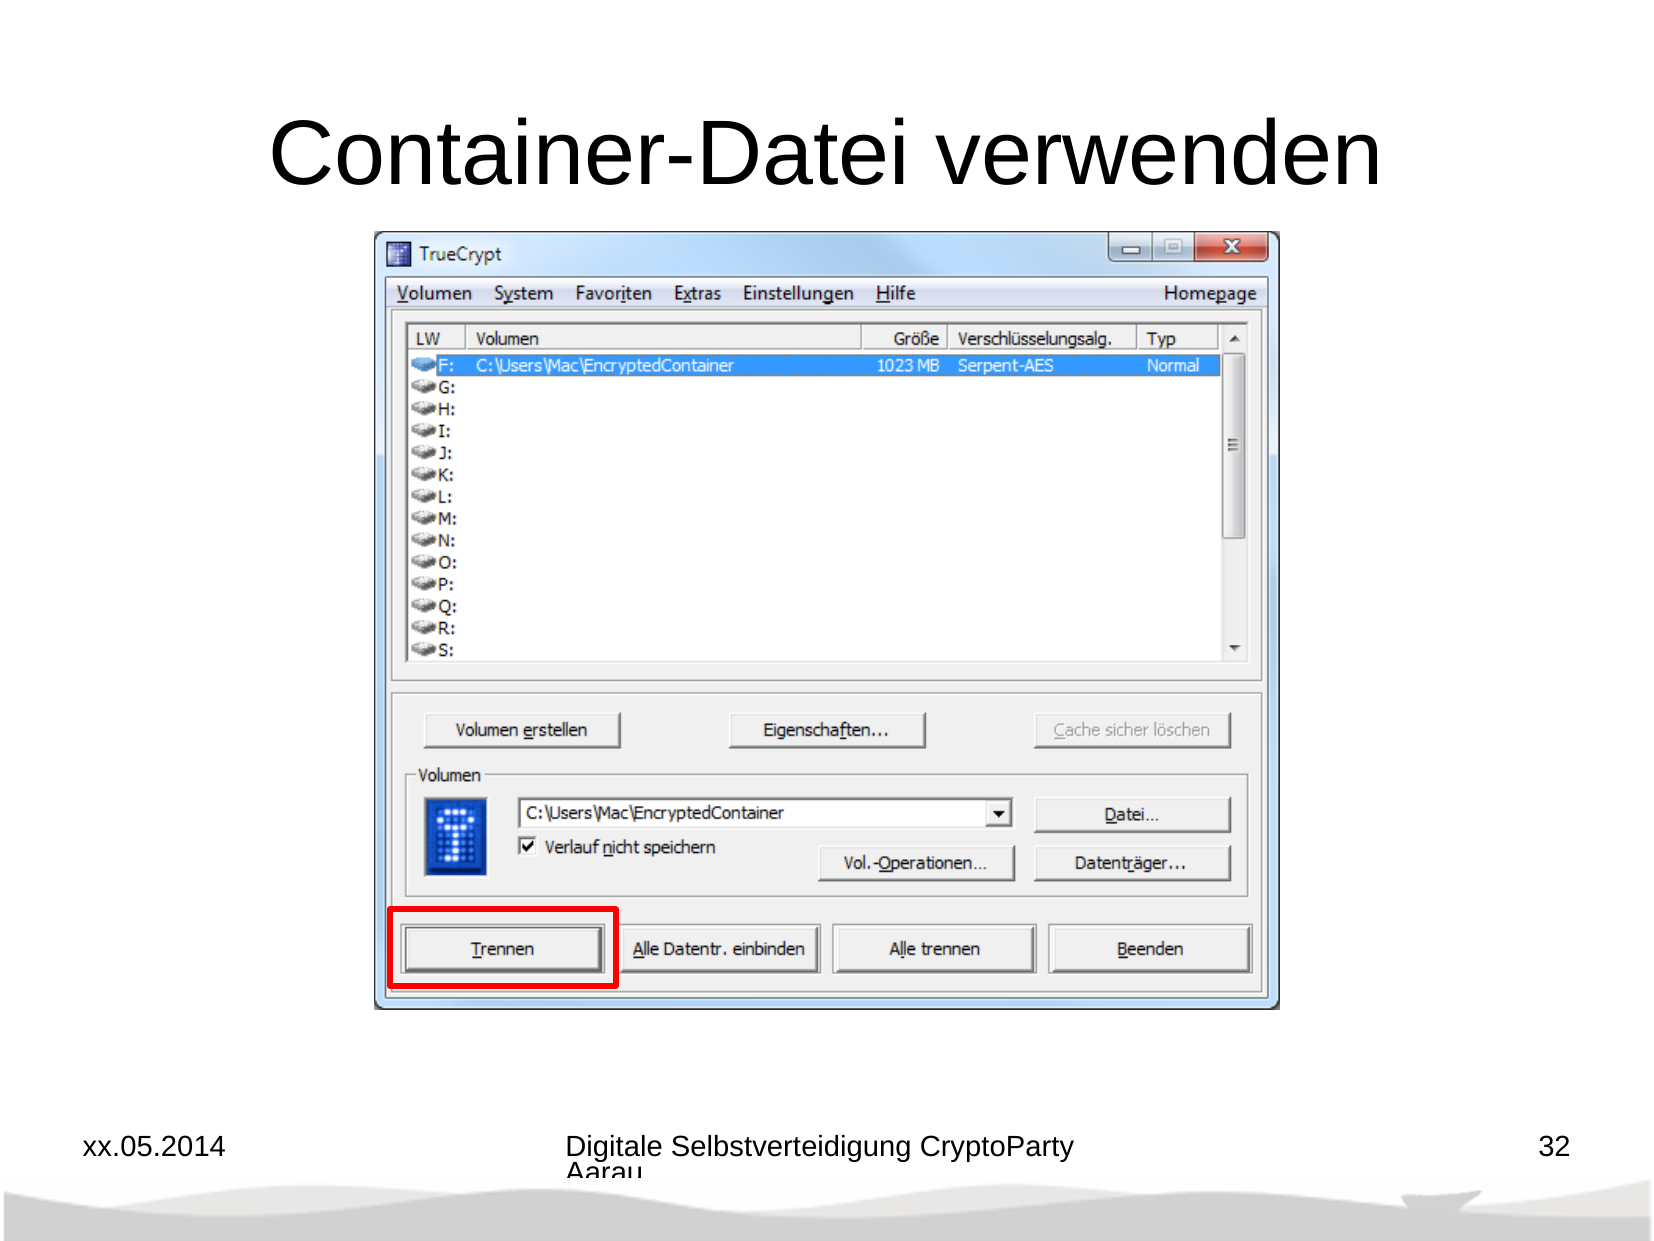

# Container-Datei verwenden
xx.05.2014
Digitale Selbstverteidigung CryptoParty Aarau
32